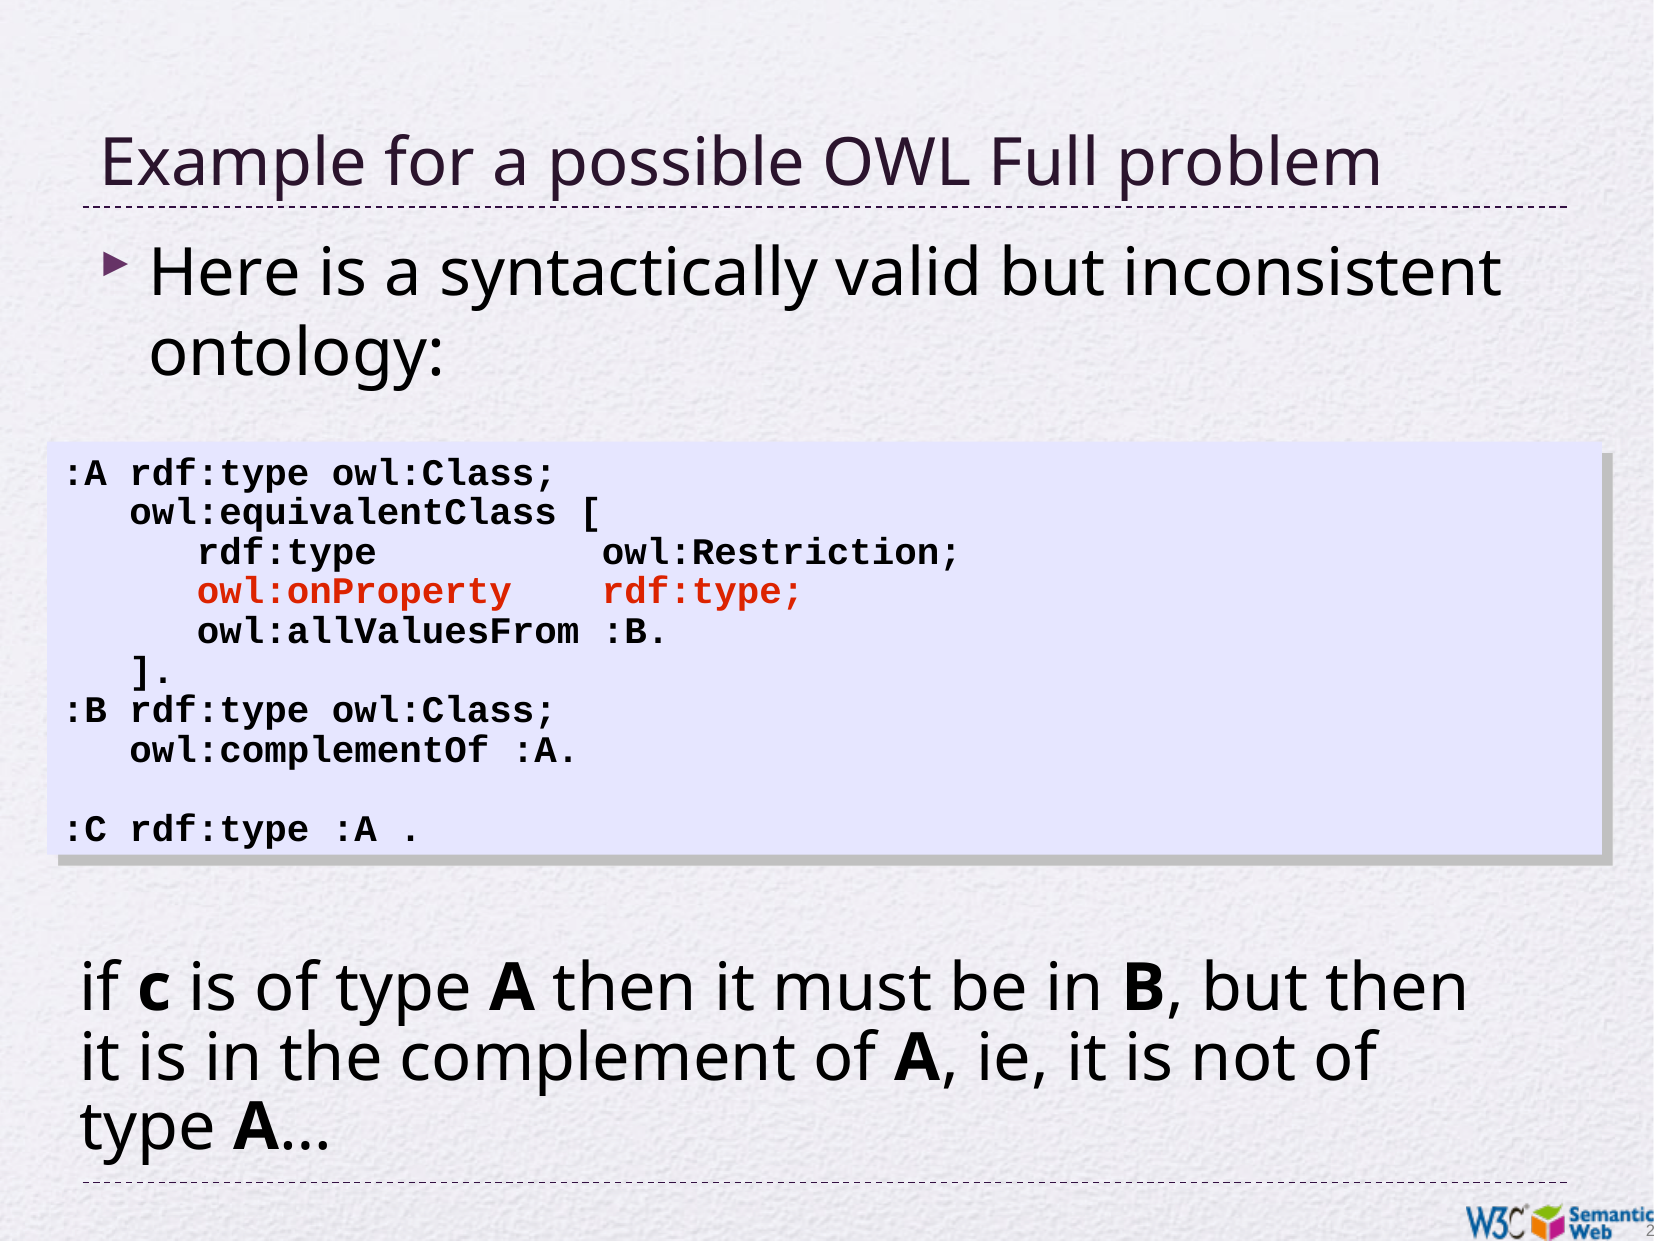

# Example for a possible OWL Full problem
Here is a syntactically valid but inconsistent ontology:
:A rdf:type owl:Class;
 owl:equivalentClass [
 rdf:type owl:Restriction;
 owl:onProperty rdf:type;
 owl:allValuesFrom :B.
 ].
:B rdf:type owl:Class;
 owl:complementOf :A.
:C rdf:type :A .
if c is of type A then it must be in B, but then it is in the complement of A, ie, it is not of type A…